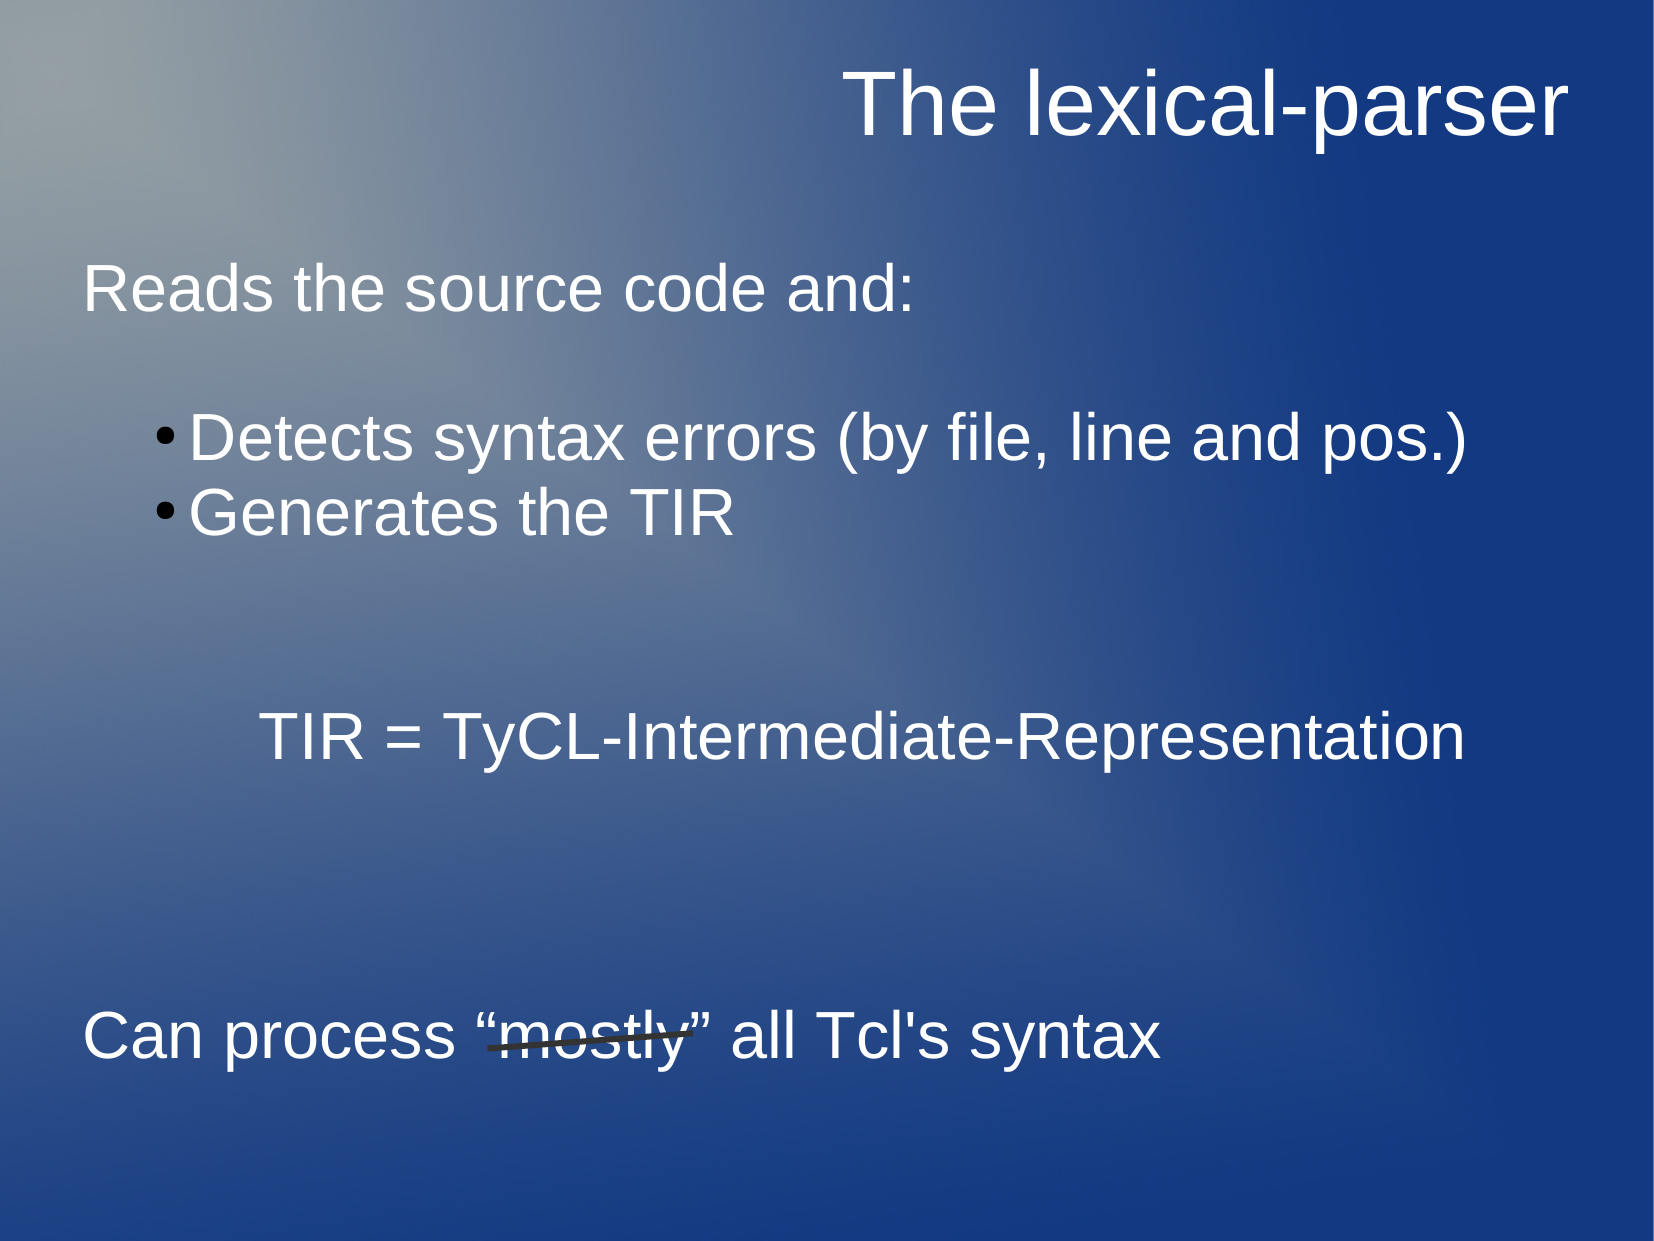

The lexical-parser
# Reads the source code and:
Detects syntax errors (by file, line and pos.)
Generates the TIR
	TIR = TyCL-Intermediate-Representation
Can process “mostly” all Tcl's syntax